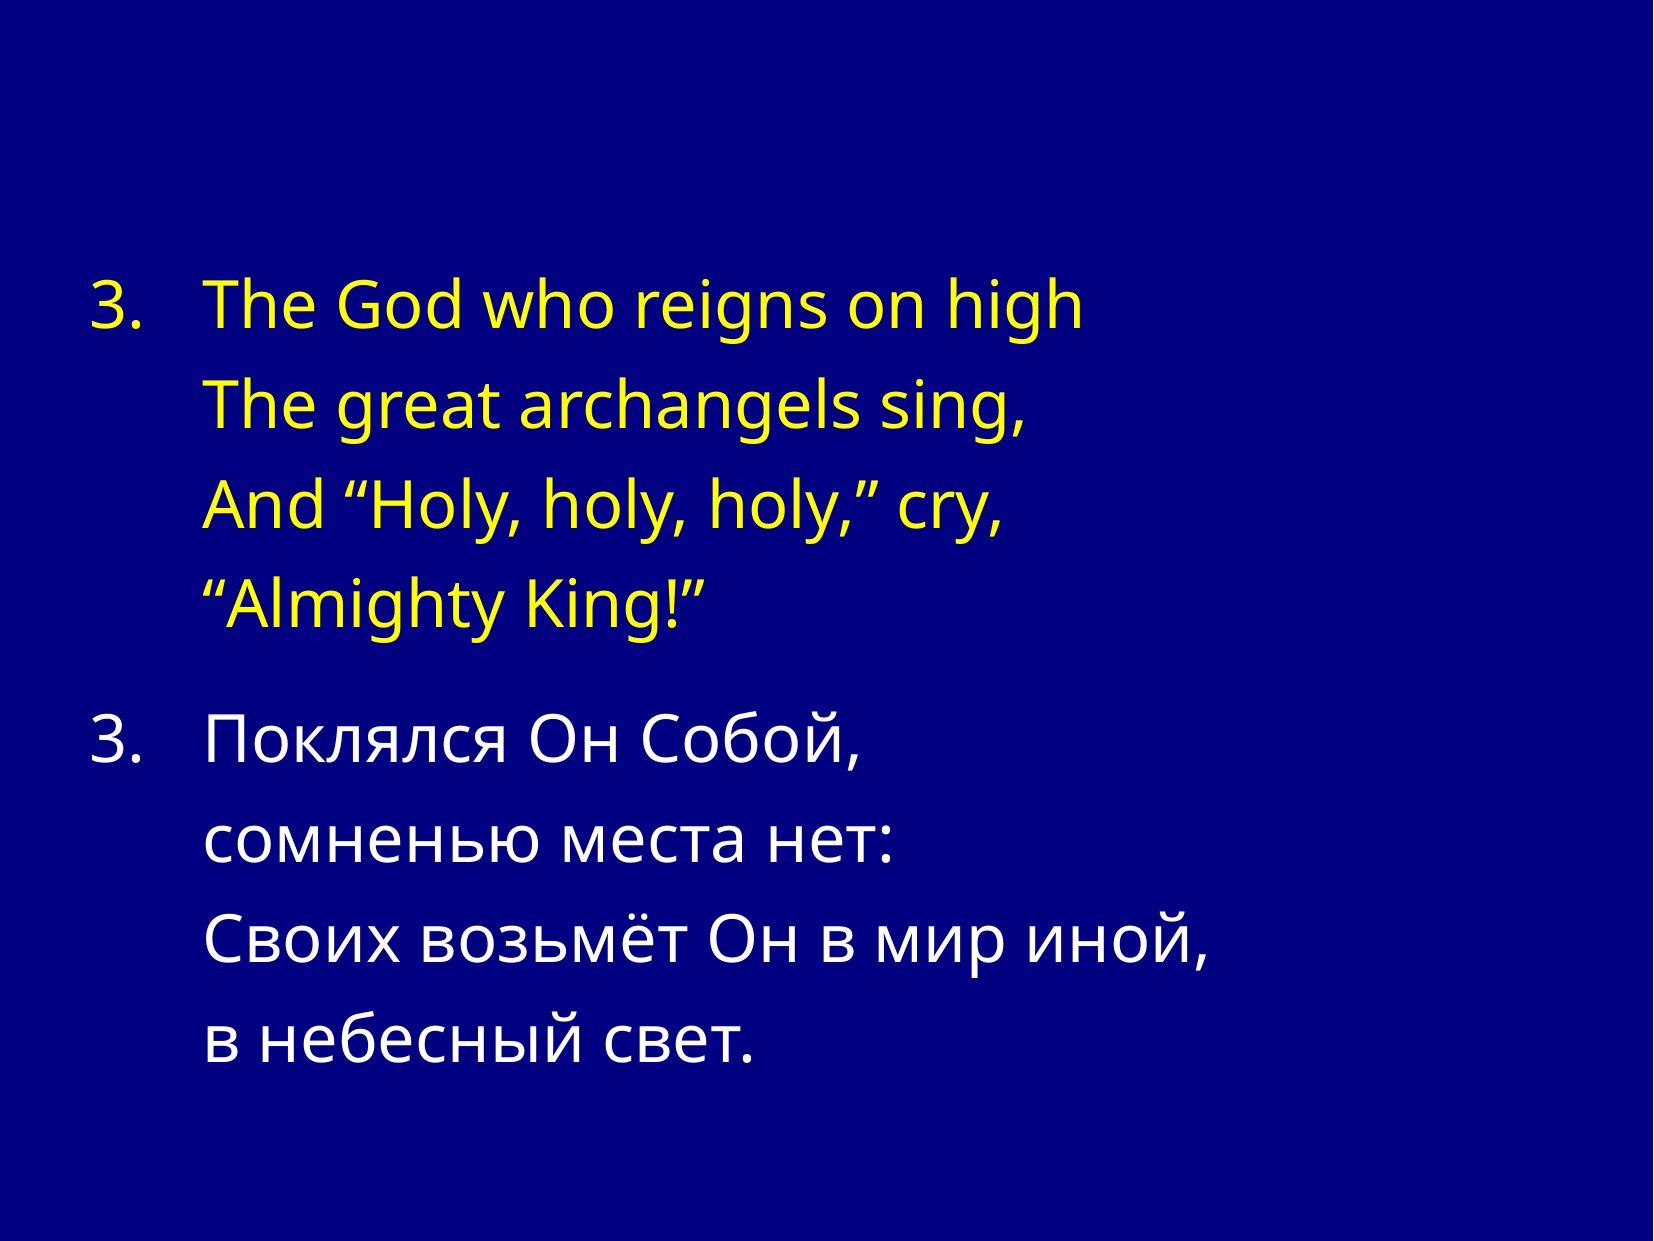

3.	The God who reigns on high
	The great archangels sing,
	And “Holy, holy, holy,” cry,
	“Almighty King!”
3.	Поклялся Он Собой,
	сомненью места нет:
	Своих возьмёт Он в мир иной,
	в небесный свет.